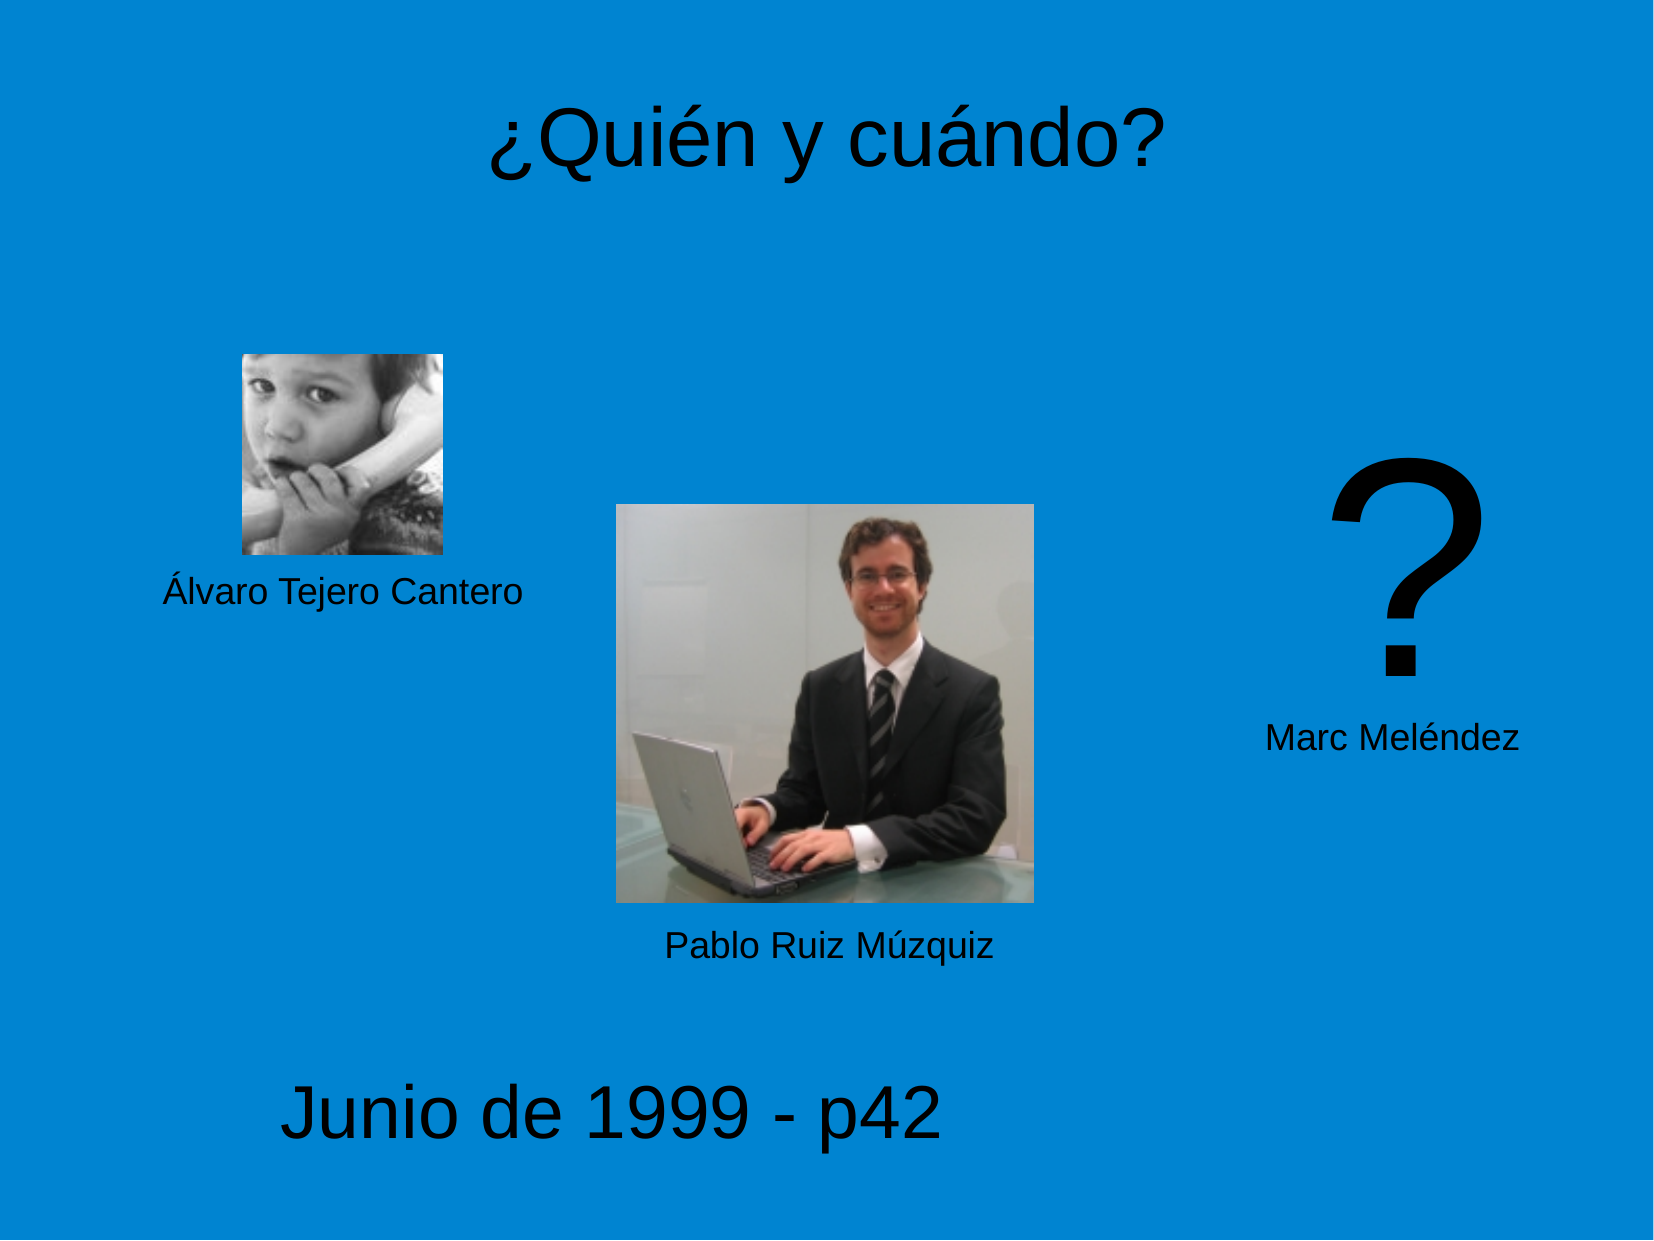

# ¿Quién y cuándo?
?
Álvaro Tejero Cantero
Marc Meléndez
Pablo Ruiz Múzquiz
Junio de 1999 - p42